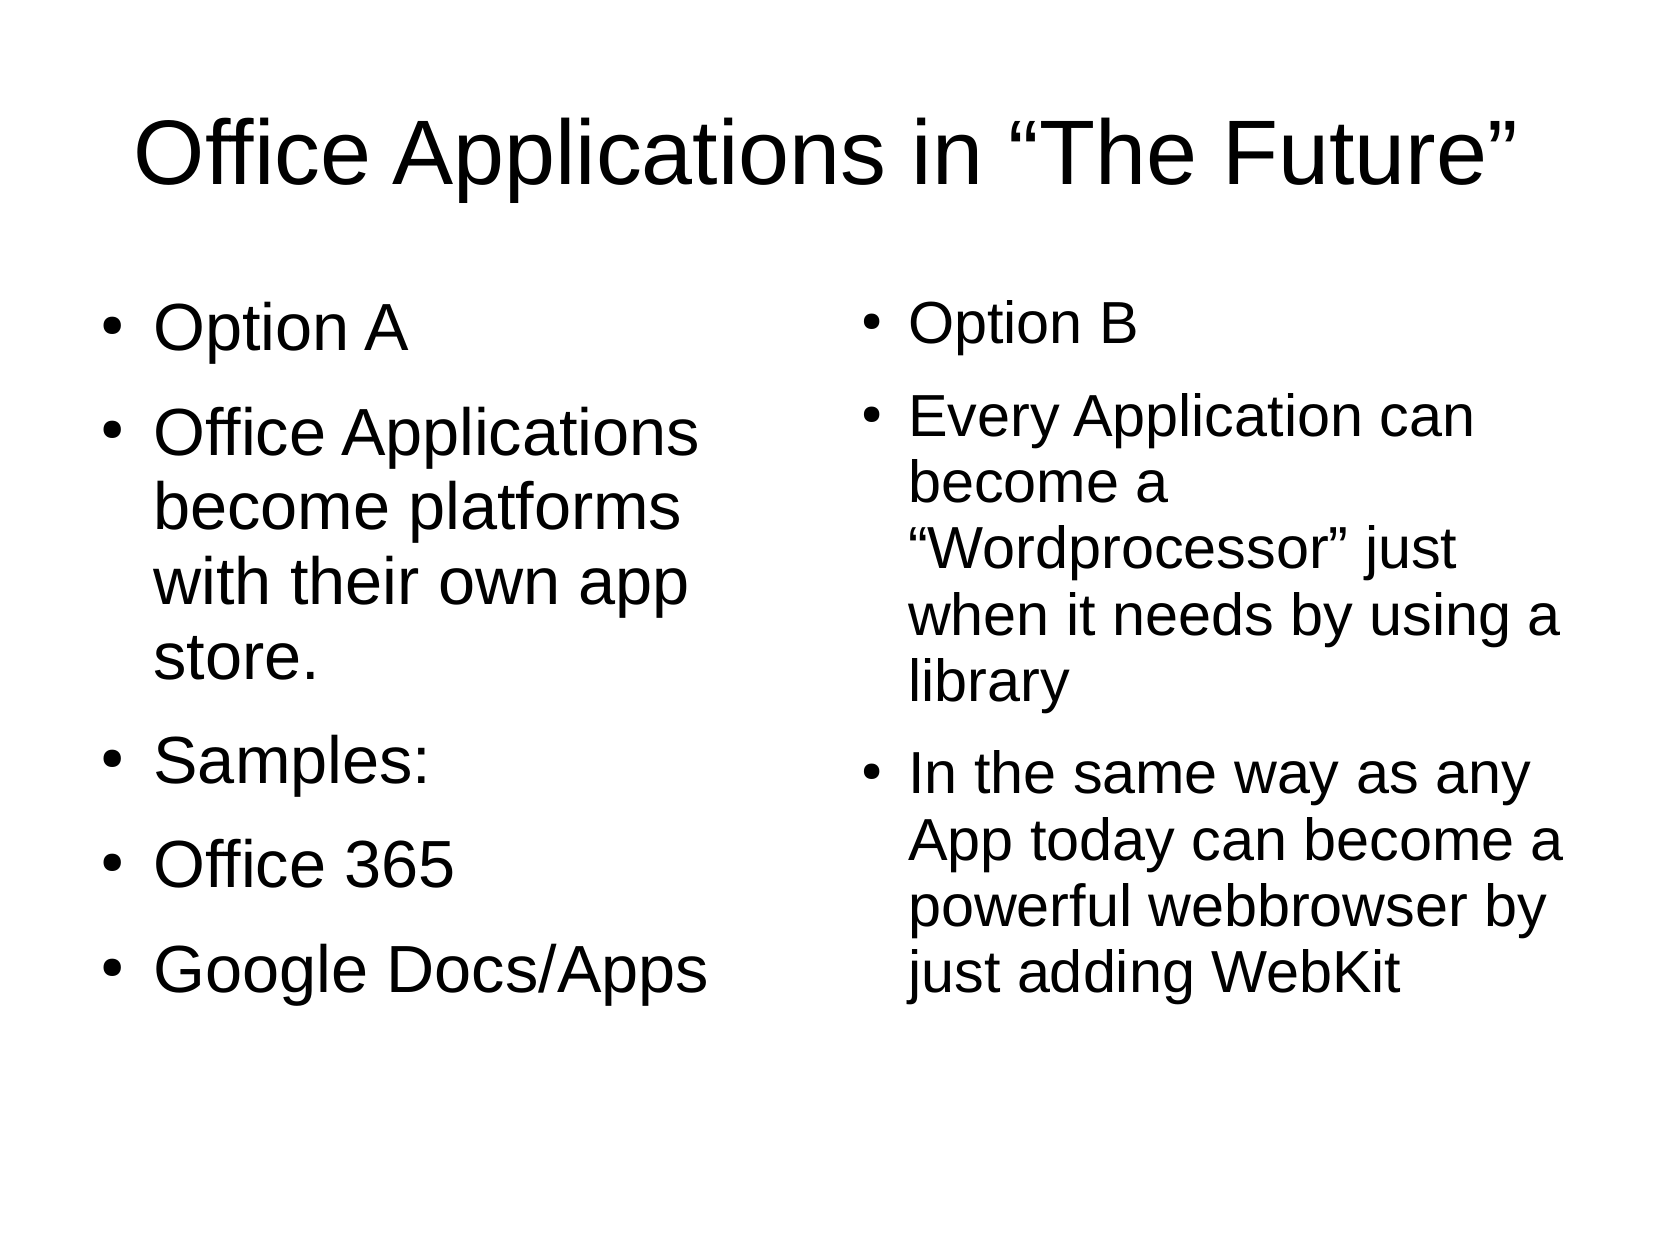

# Office Applications in “The Future”
Option A
Office Applications become platforms with their own app store.
Samples:
Office 365
Google Docs/Apps
Option B
Every Application can become a “Wordprocessor” just when it needs by using a library
In the same way as any App today can become a powerful webbrowser by just adding WebKit